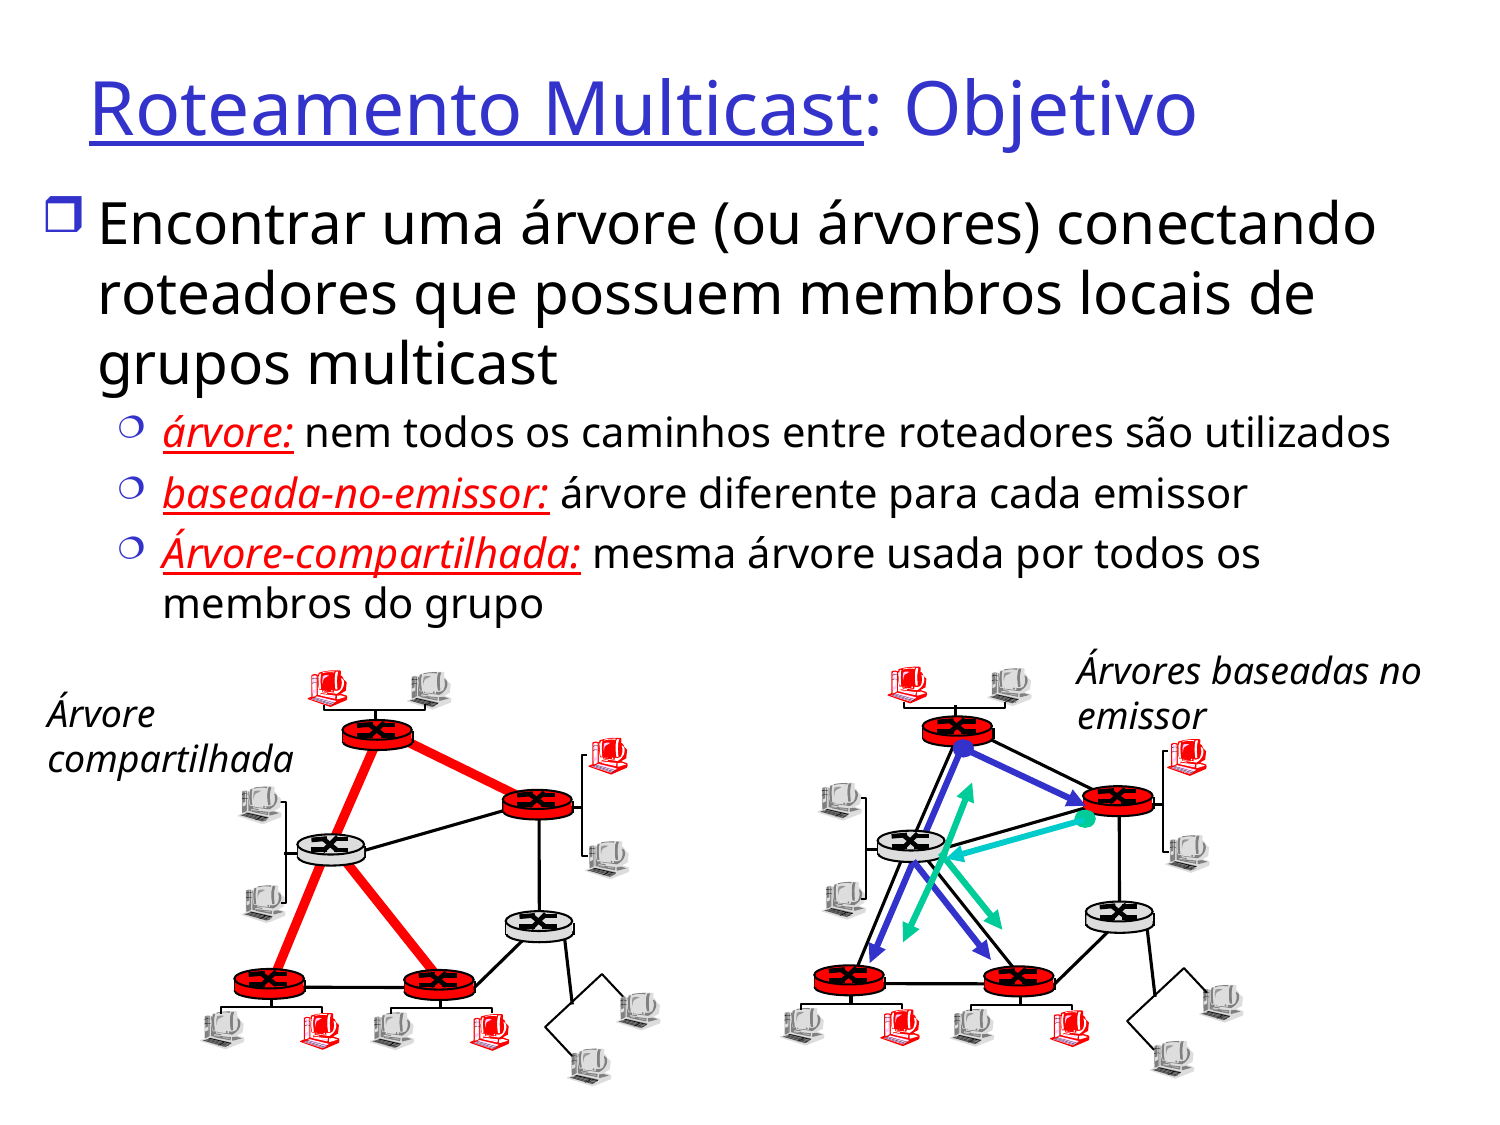

Roteamento Multicast: Objetivo
Encontrar uma árvore (ou árvores) conectando roteadores que possuem membros locais de grupos multicast
árvore: nem todos os caminhos entre roteadores são utilizados
baseada-no-emissor: árvore diferente para cada emissor
Árvore-compartilhada: mesma árvore usada por todos os membros do grupo
Árvores baseadas no
emissor
Árvore
compartilhada